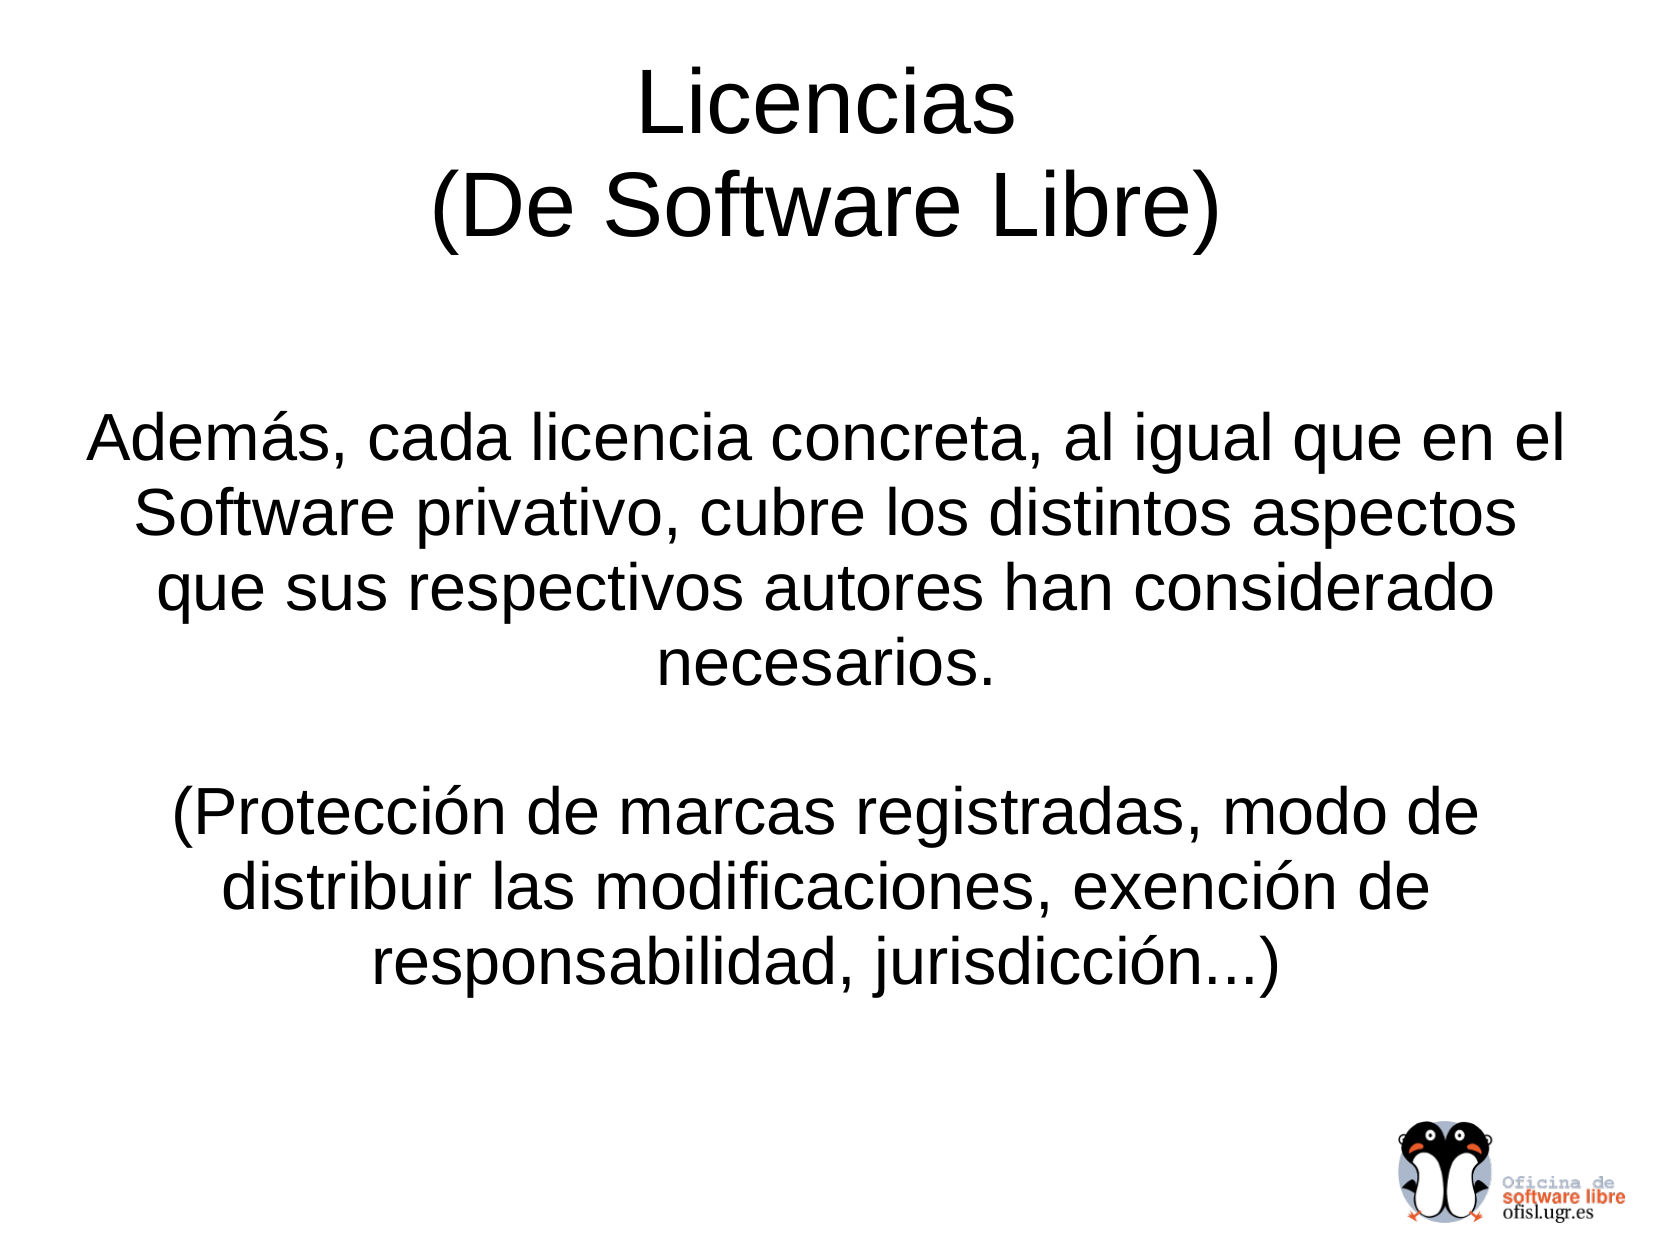

# Licencias (De Software Libre)
Además, cada licencia concreta, al igual que en el Software privativo, cubre los distintos aspectos que sus respectivos autores han considerado necesarios.
(Protección de marcas registradas, modo de distribuir las modificaciones, exención de responsabilidad, jurisdicción...)